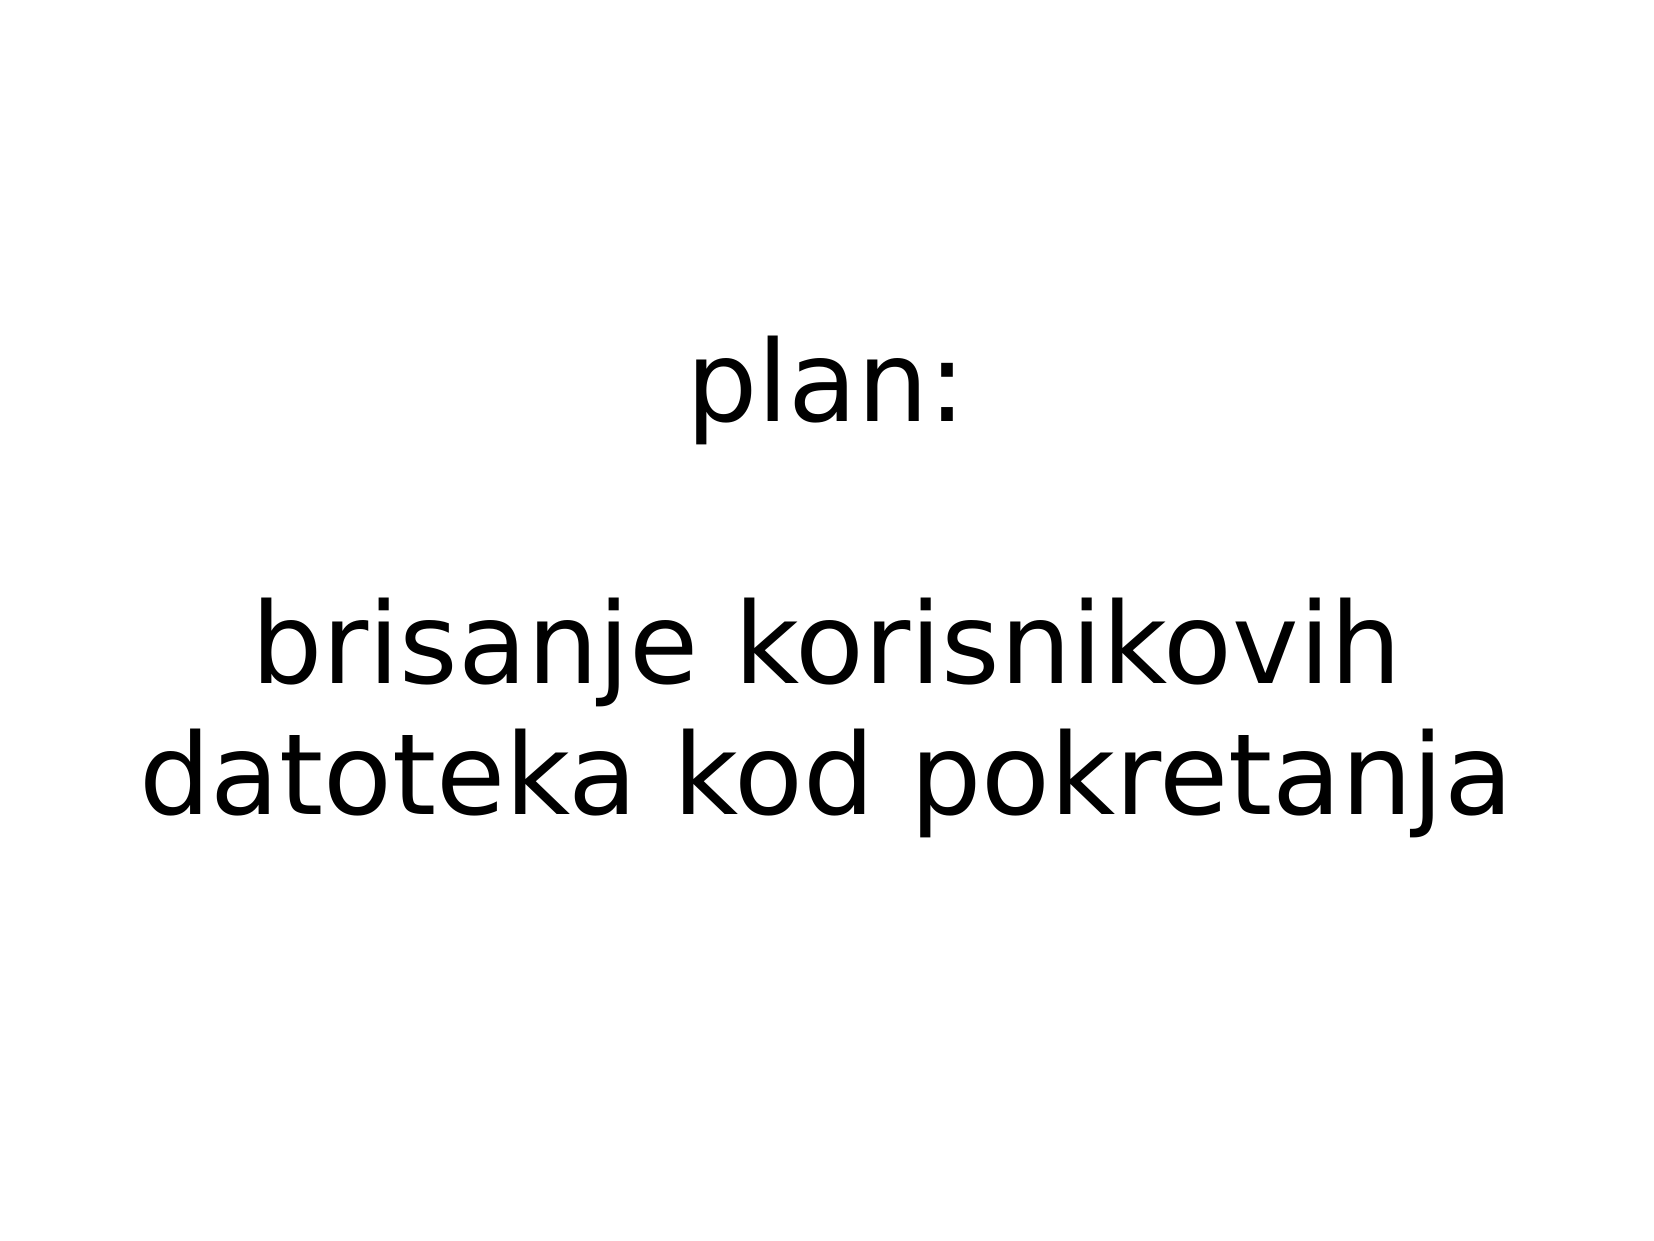

# plan:
brisanje korisnikovih datoteka kod pokretanja